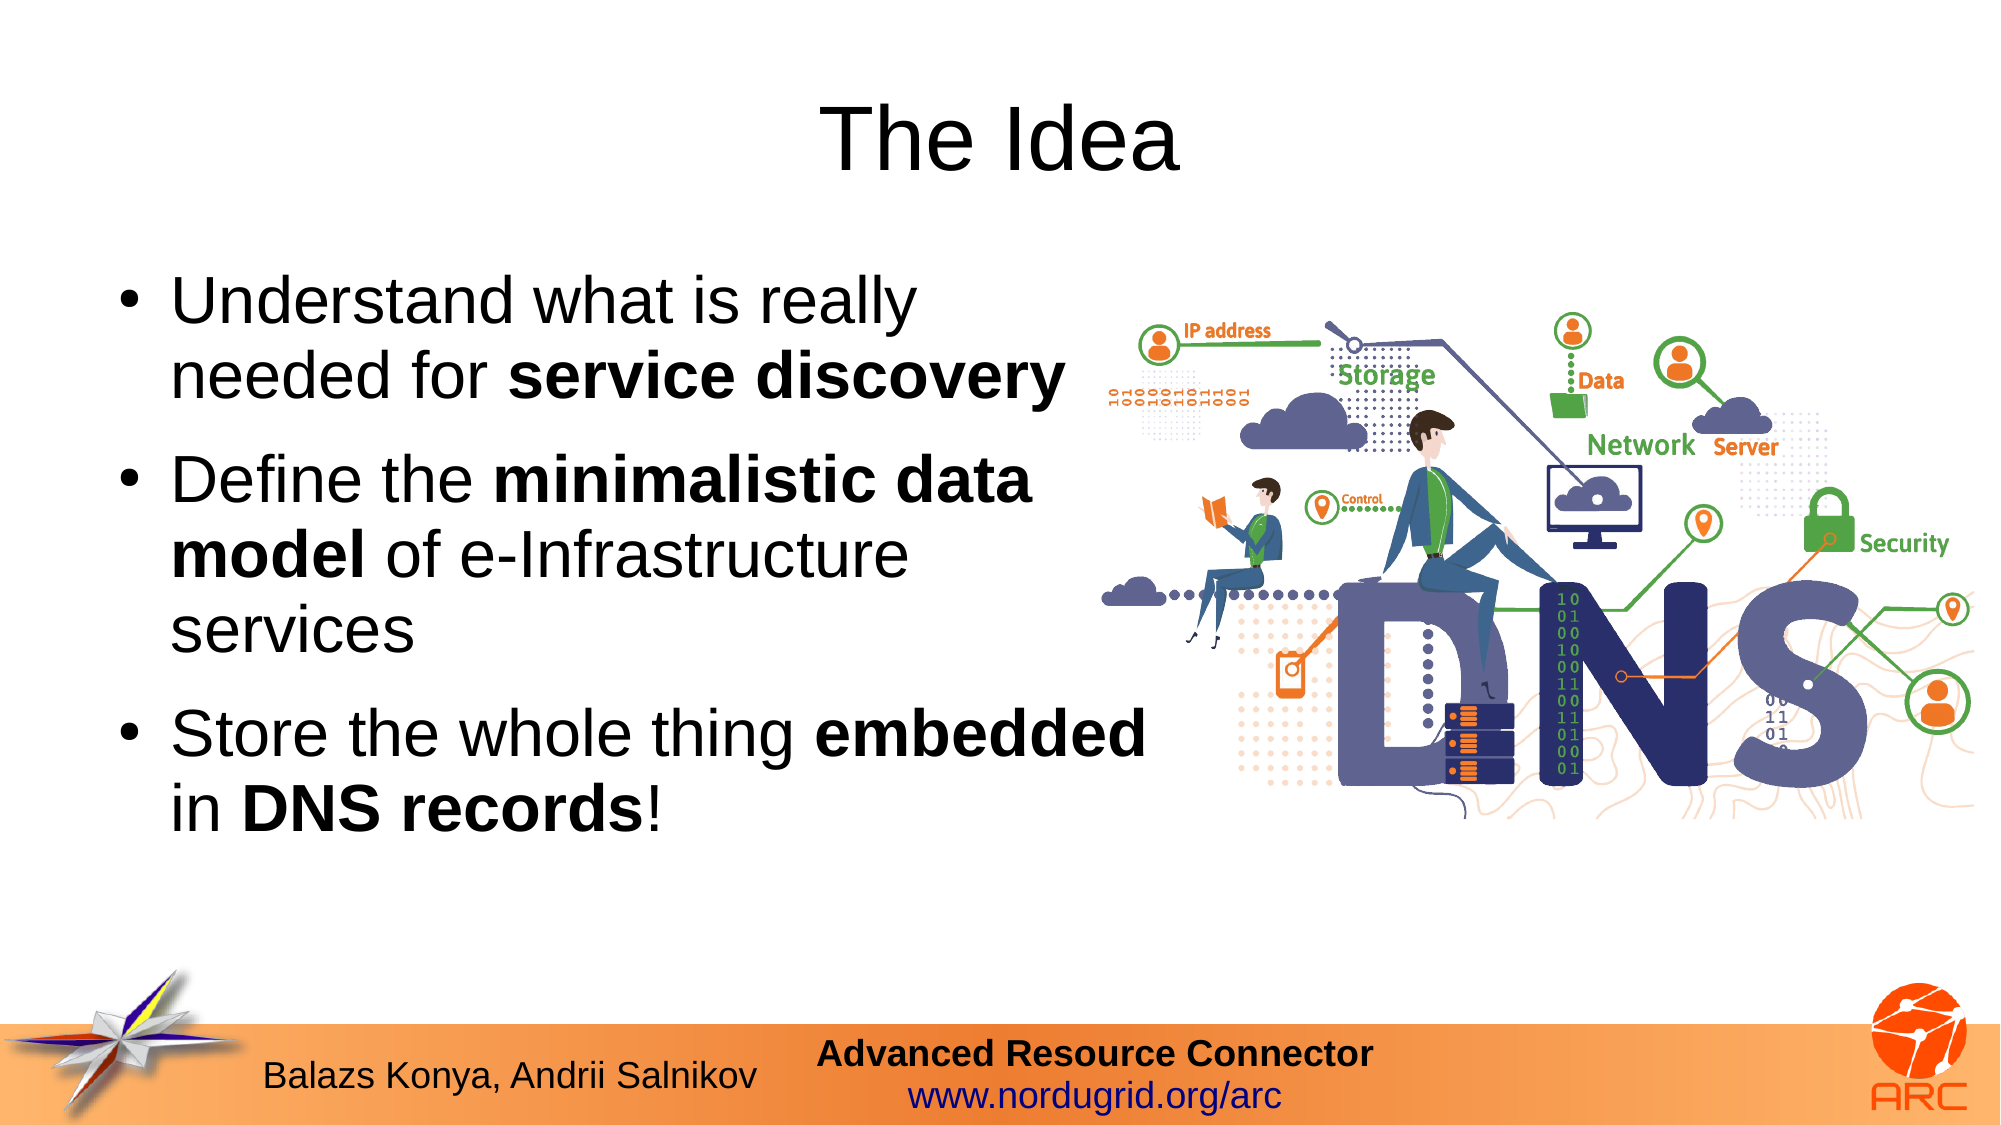

# The Idea
Understand what is really needed for service discovery
Define the minimalistic data model of e-Infrastructure services
Store the whole thing embedded in DNS records!
Balazs Konya, Andrii Salnikov